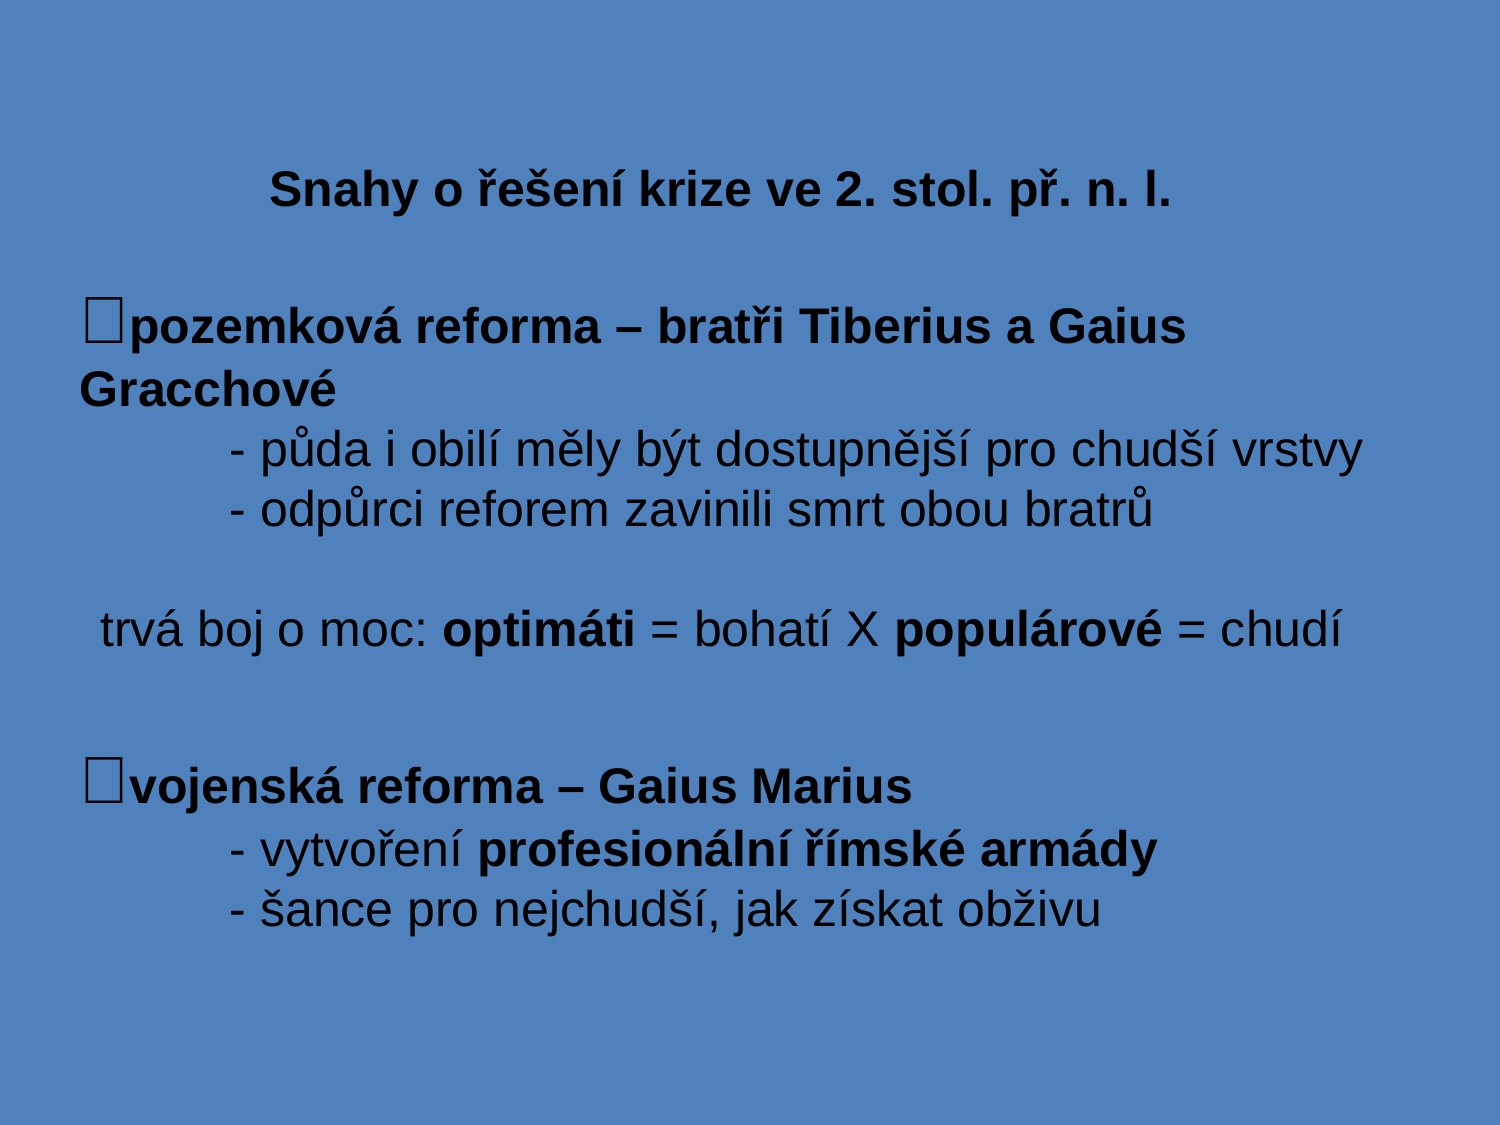

Snahy o řešení krize ve 2. stol. př. n. l.
pozemková reforma – bratři Tiberius a Gaius Gracchové
	- půda i obilí měly být dostupnější pro chudší vrstvy
	- odpůrci reforem zavinili smrt obou bratrů
trvá boj o moc: optimáti = bohatí X populárové = chudí
vojenská reforma – Gaius Marius
	- vytvoření profesionální římské armády
	- šance pro nejchudší, jak získat obživu